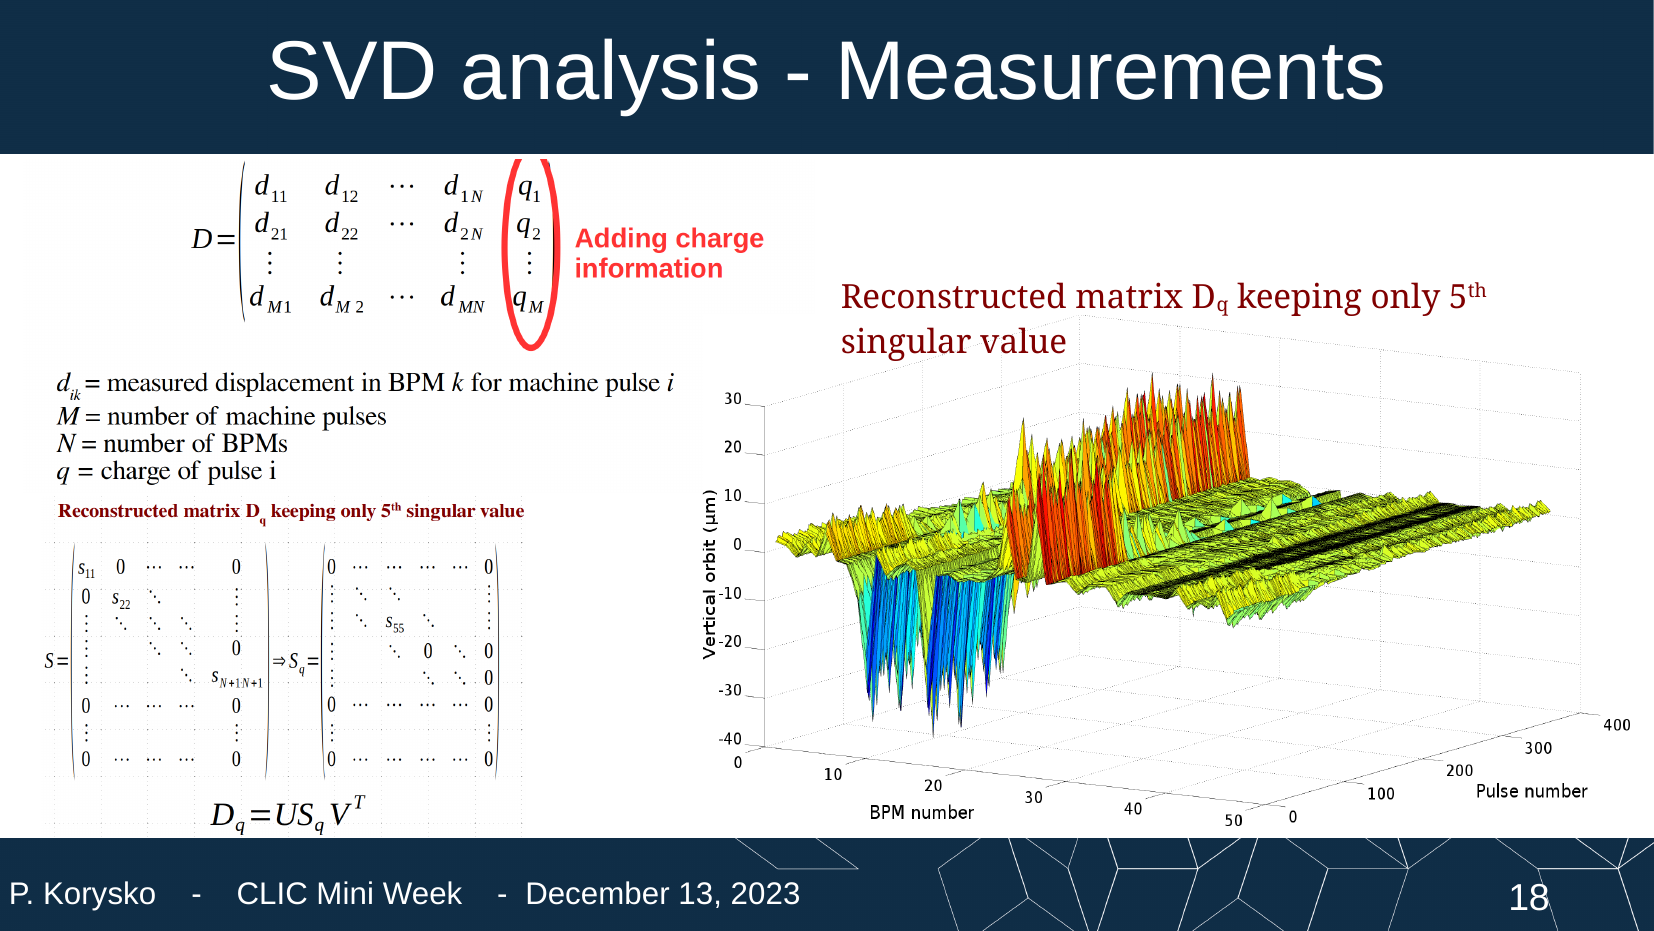

SVD analysis - Measurements
Reconstructed matrix Dq keeping only 5th singular value
P. Korysko - CLIC Mini Week - December 13, 2023